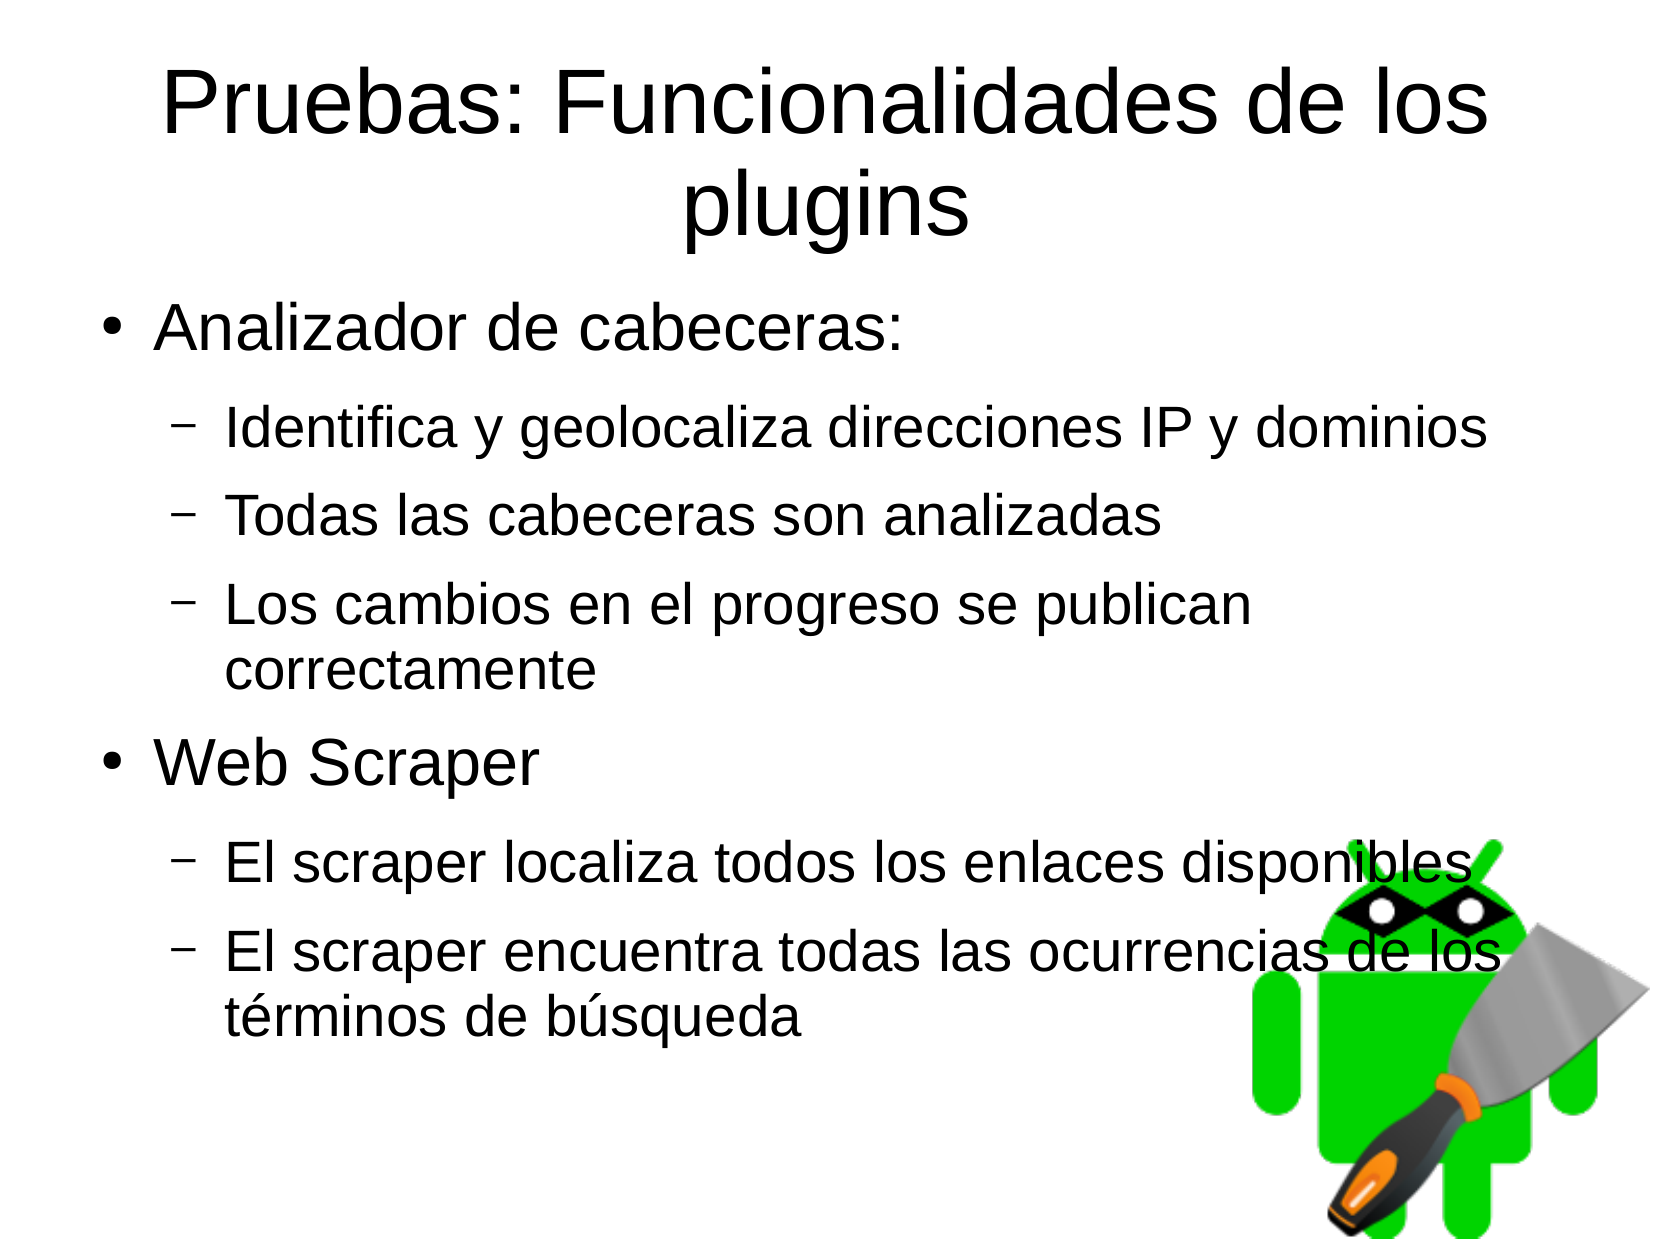

# Pruebas: Funcionalidades de los plugins
Analizador de cabeceras:
Identifica y geolocaliza direcciones IP y dominios
Todas las cabeceras son analizadas
Los cambios en el progreso se publican correctamente
Web Scraper
El scraper localiza todos los enlaces disponibles
El scraper encuentra todas las ocurrencias de los términos de búsqueda